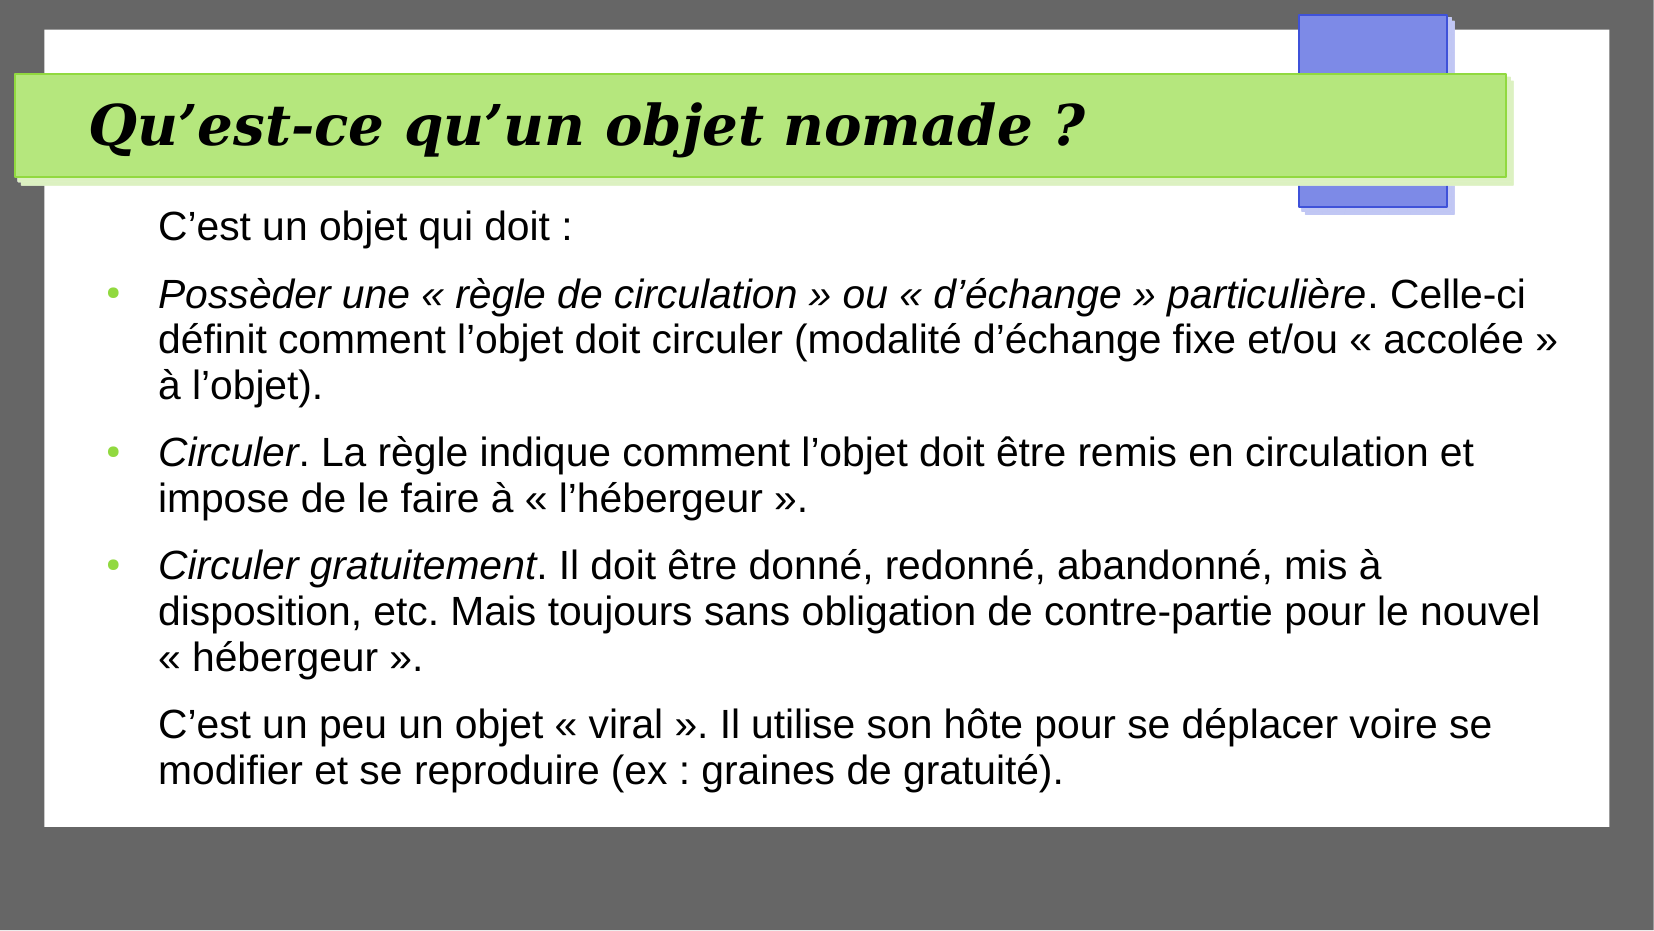

# Qu’est-ce qu’un objet nomade ?
C’est un objet qui doit :
Possèder une « règle de circulation » ou « d’échange » particulière. Celle-ci définit comment l’objet doit circuler (modalité d’échange fixe et/ou « accolée » à l’objet).
Circuler. La règle indique comment l’objet doit être remis en circulation et impose de le faire à « l’hébergeur ».
Circuler gratuitement. Il doit être donné, redonné, abandonné, mis à disposition, etc. Mais toujours sans obligation de contre-partie pour le nouvel « hébergeur ».
C’est un peu un objet « viral ». Il utilise son hôte pour se déplacer voire se modifier et se reproduire (ex : graines de gratuité).